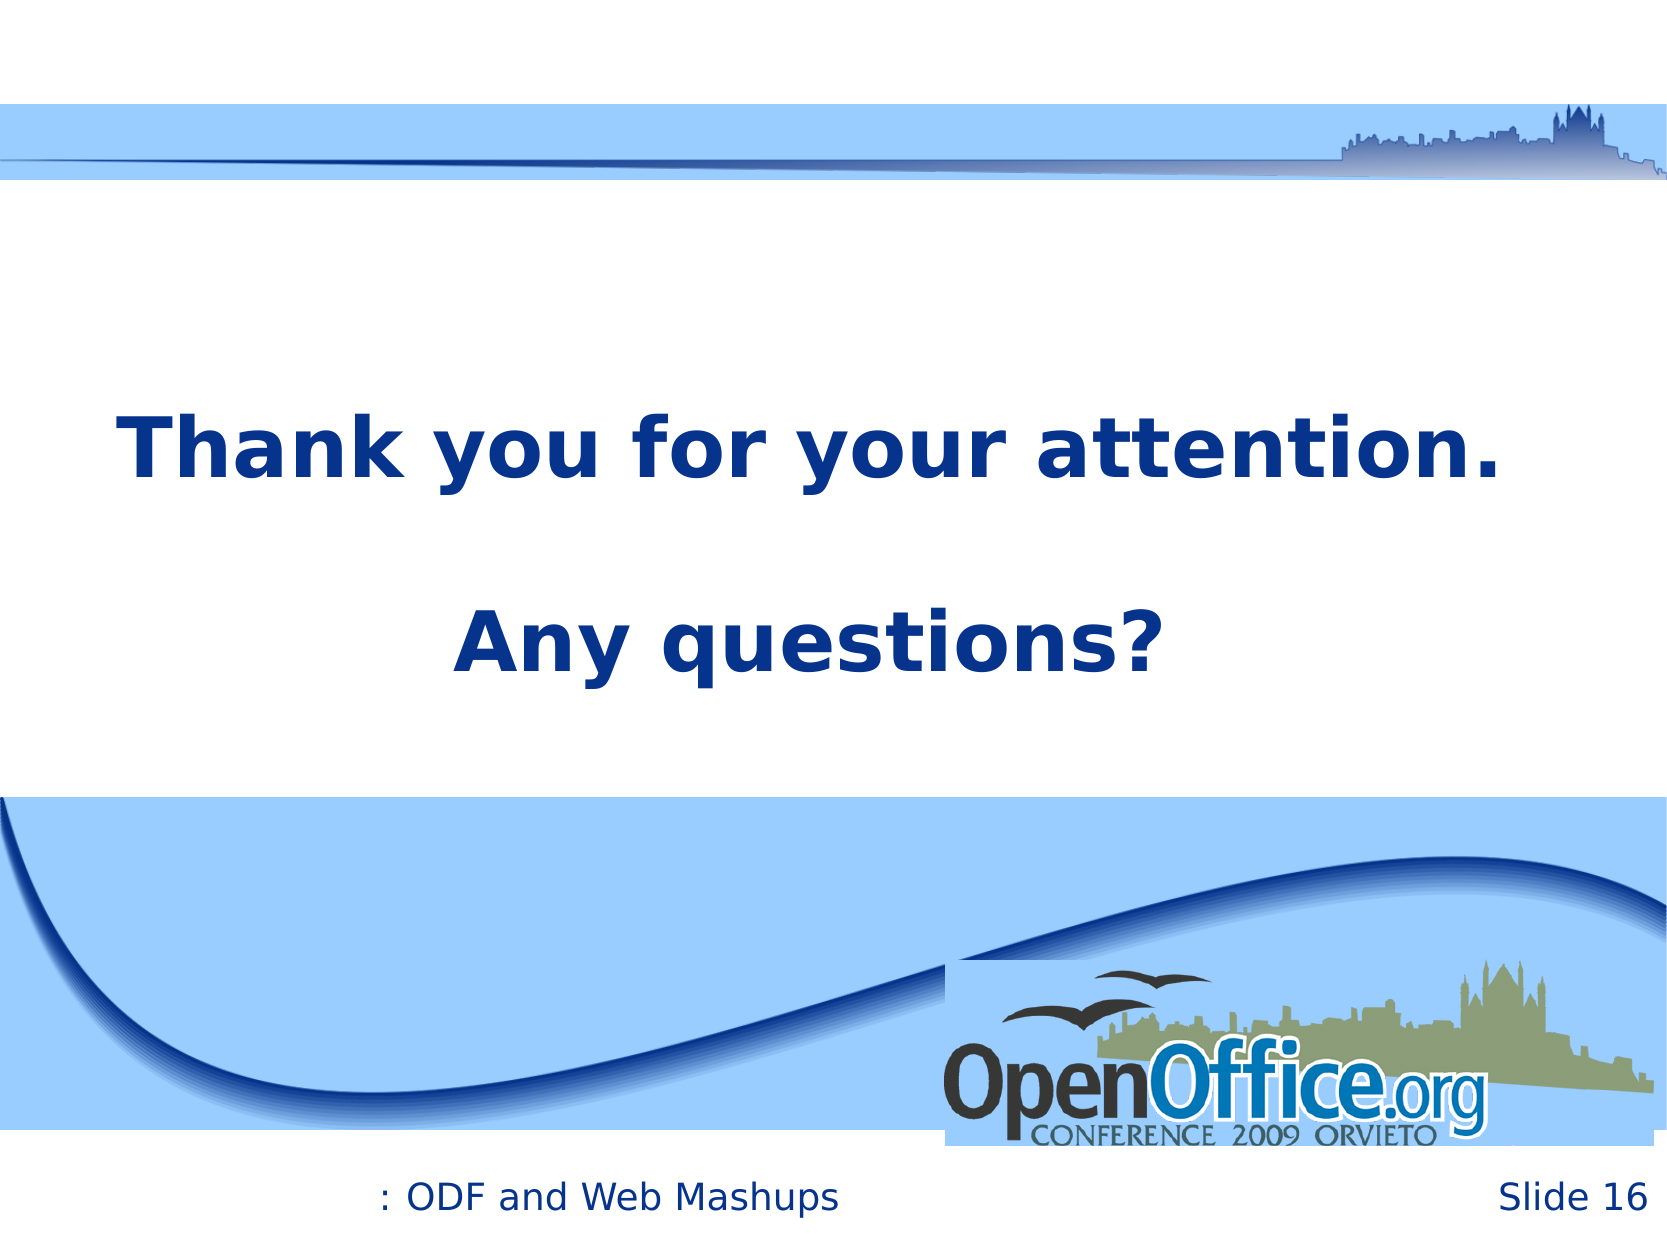

# Thank you for your attention. Any questions?
ODF and Web Mashups
16